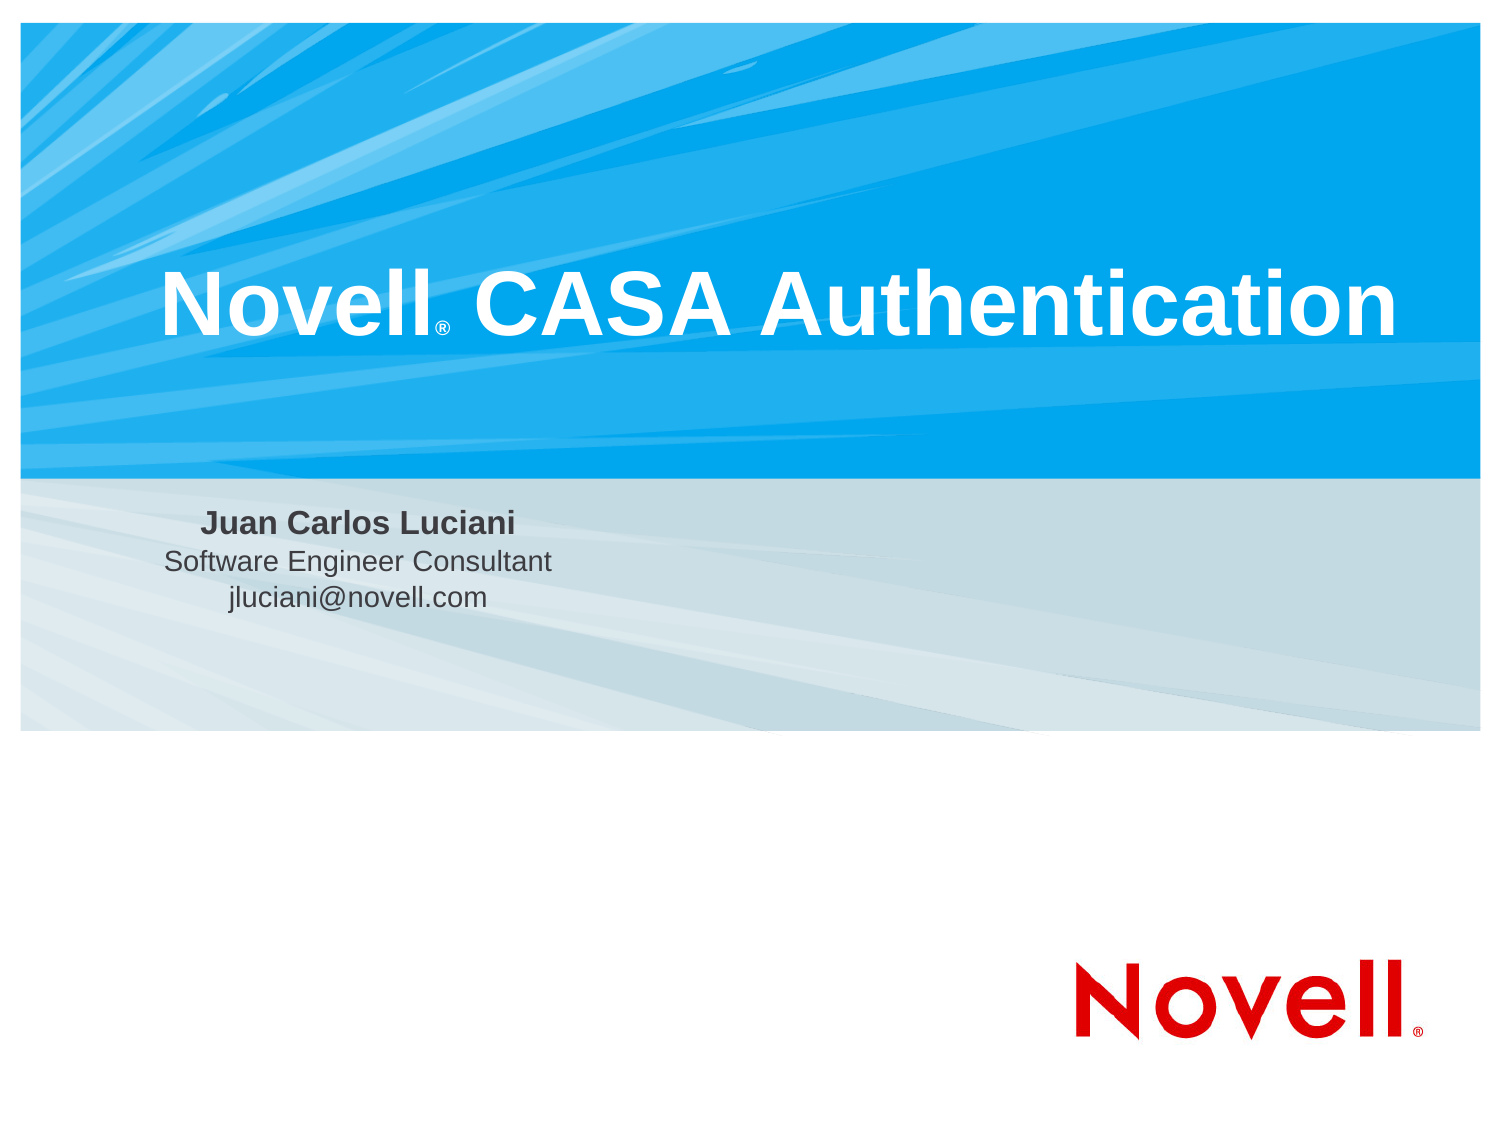

# Novell® CASA Authentication
Juan Carlos Luciani
Software Engineer Consultant
jluciani@novell.com